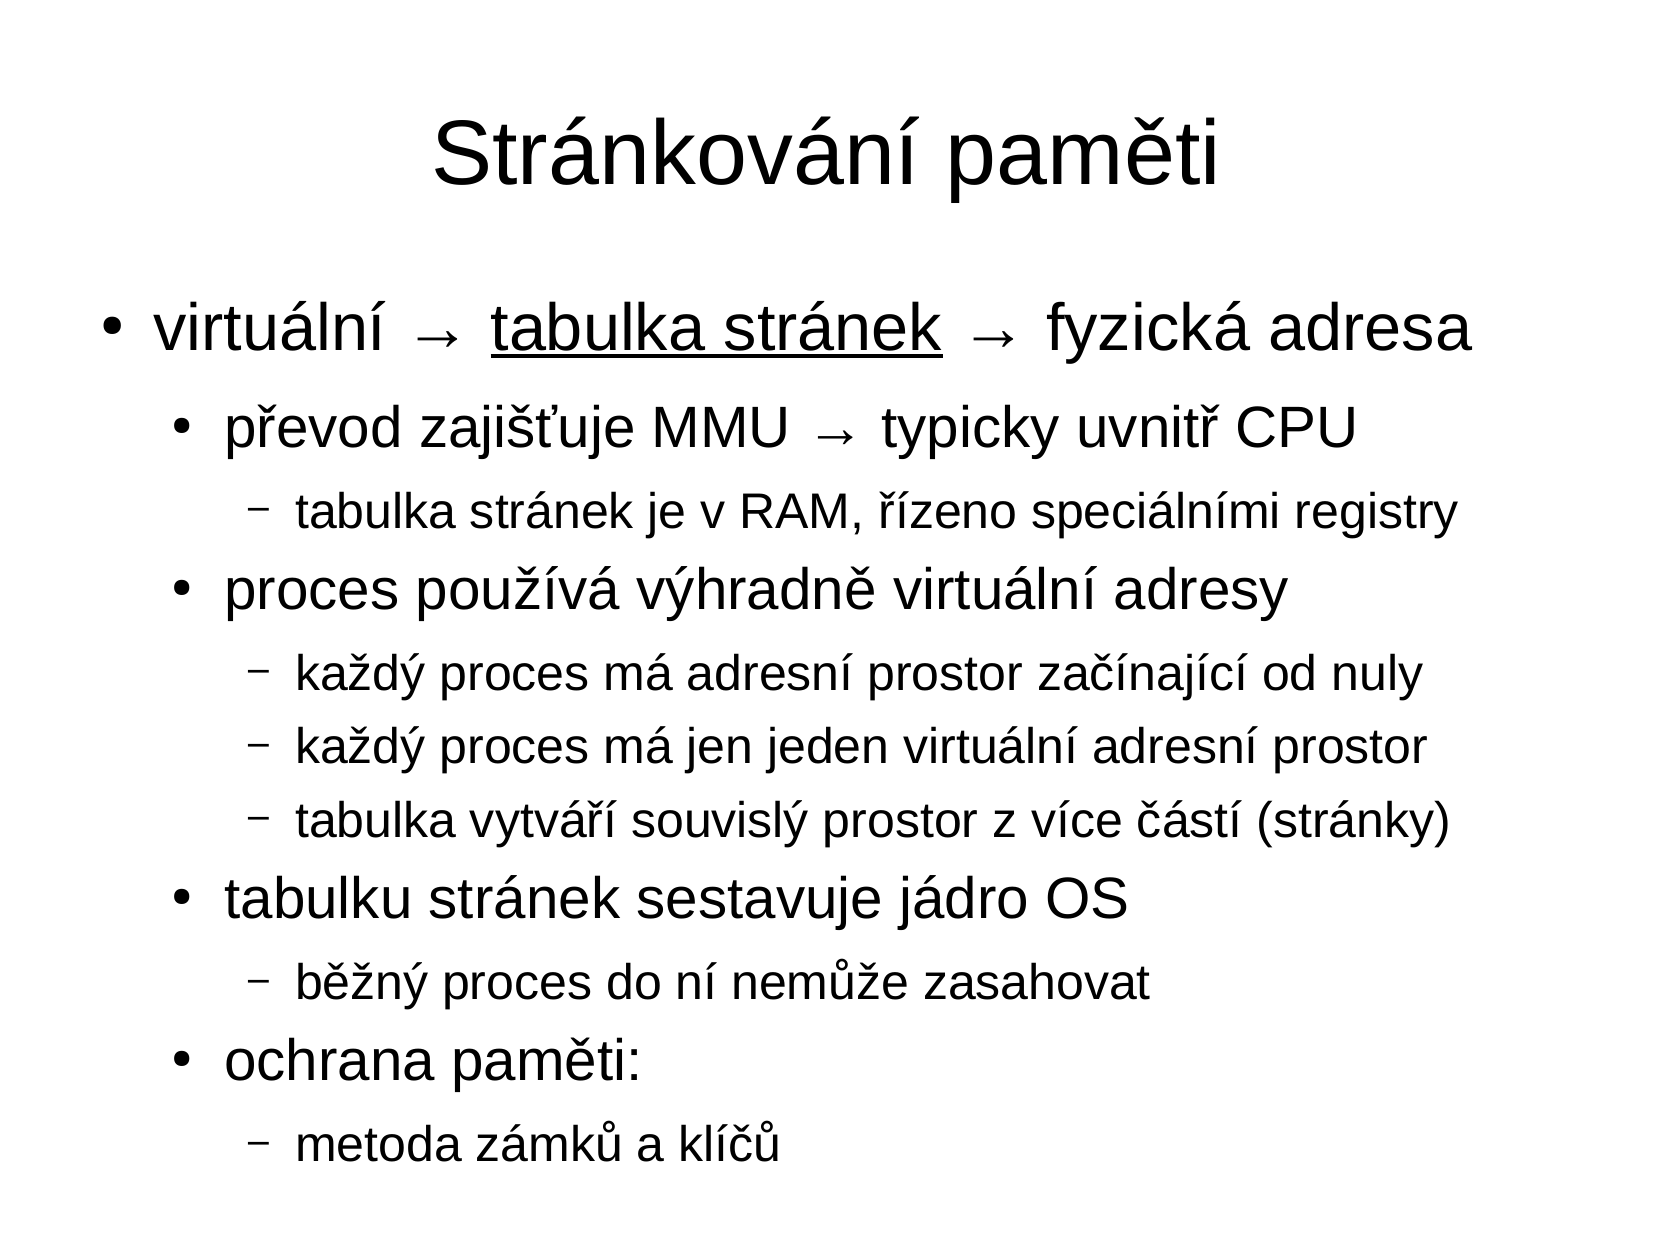

# Stránkování paměti
virtuální → tabulka stránek → fyzická adresa
převod zajišťuje MMU → typicky uvnitř CPU
tabulka stránek je v RAM, řízeno speciálními registry
proces používá výhradně virtuální adresy
každý proces má adresní prostor začínající od nuly
každý proces má jen jeden virtuální adresní prostor
tabulka vytváří souvislý prostor z více částí (stránky)
tabulku stránek sestavuje jádro OS
běžný proces do ní nemůže zasahovat
ochrana paměti:
metoda zámků a klíčů